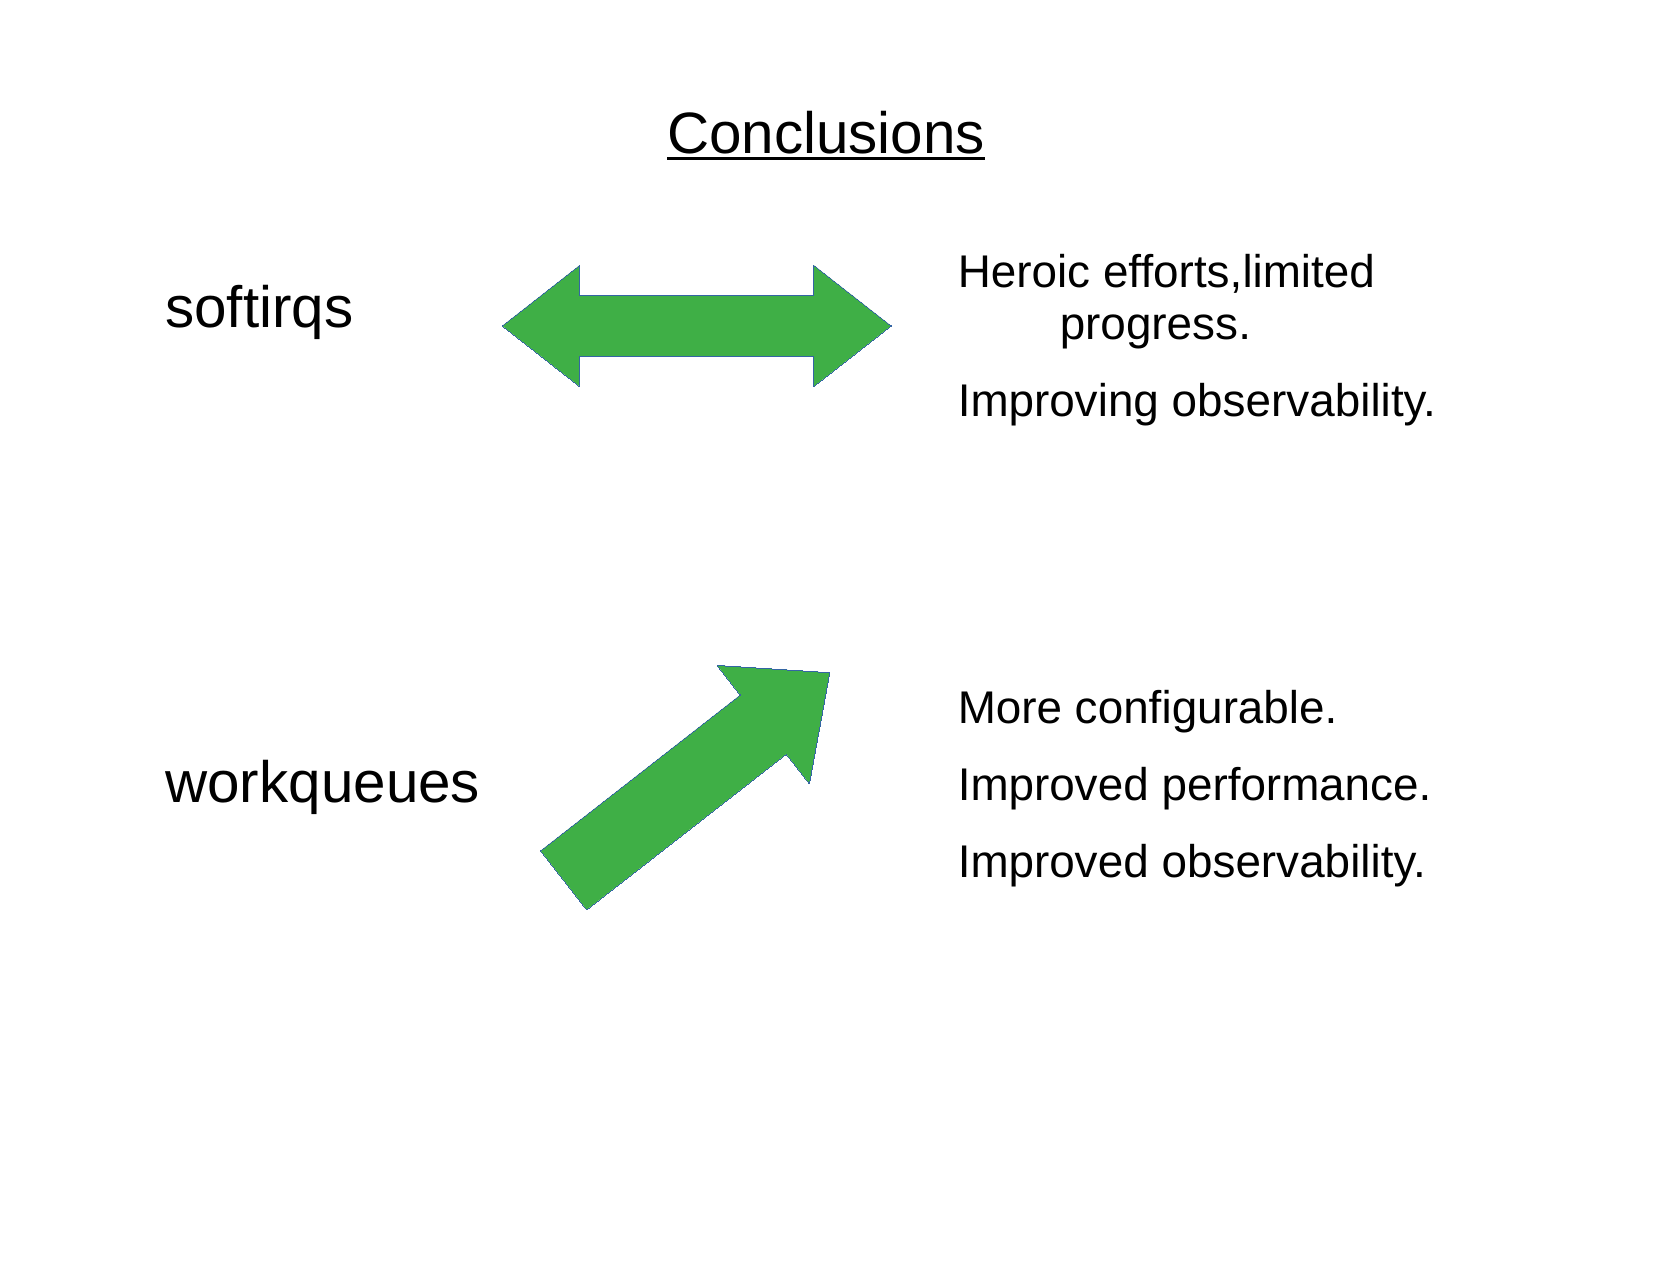

# Conclusions
Heroic efforts,limited
 progress.
Improving observability.
More configurable.
Improved performance.
Improved observability.
softirqs
workqueues